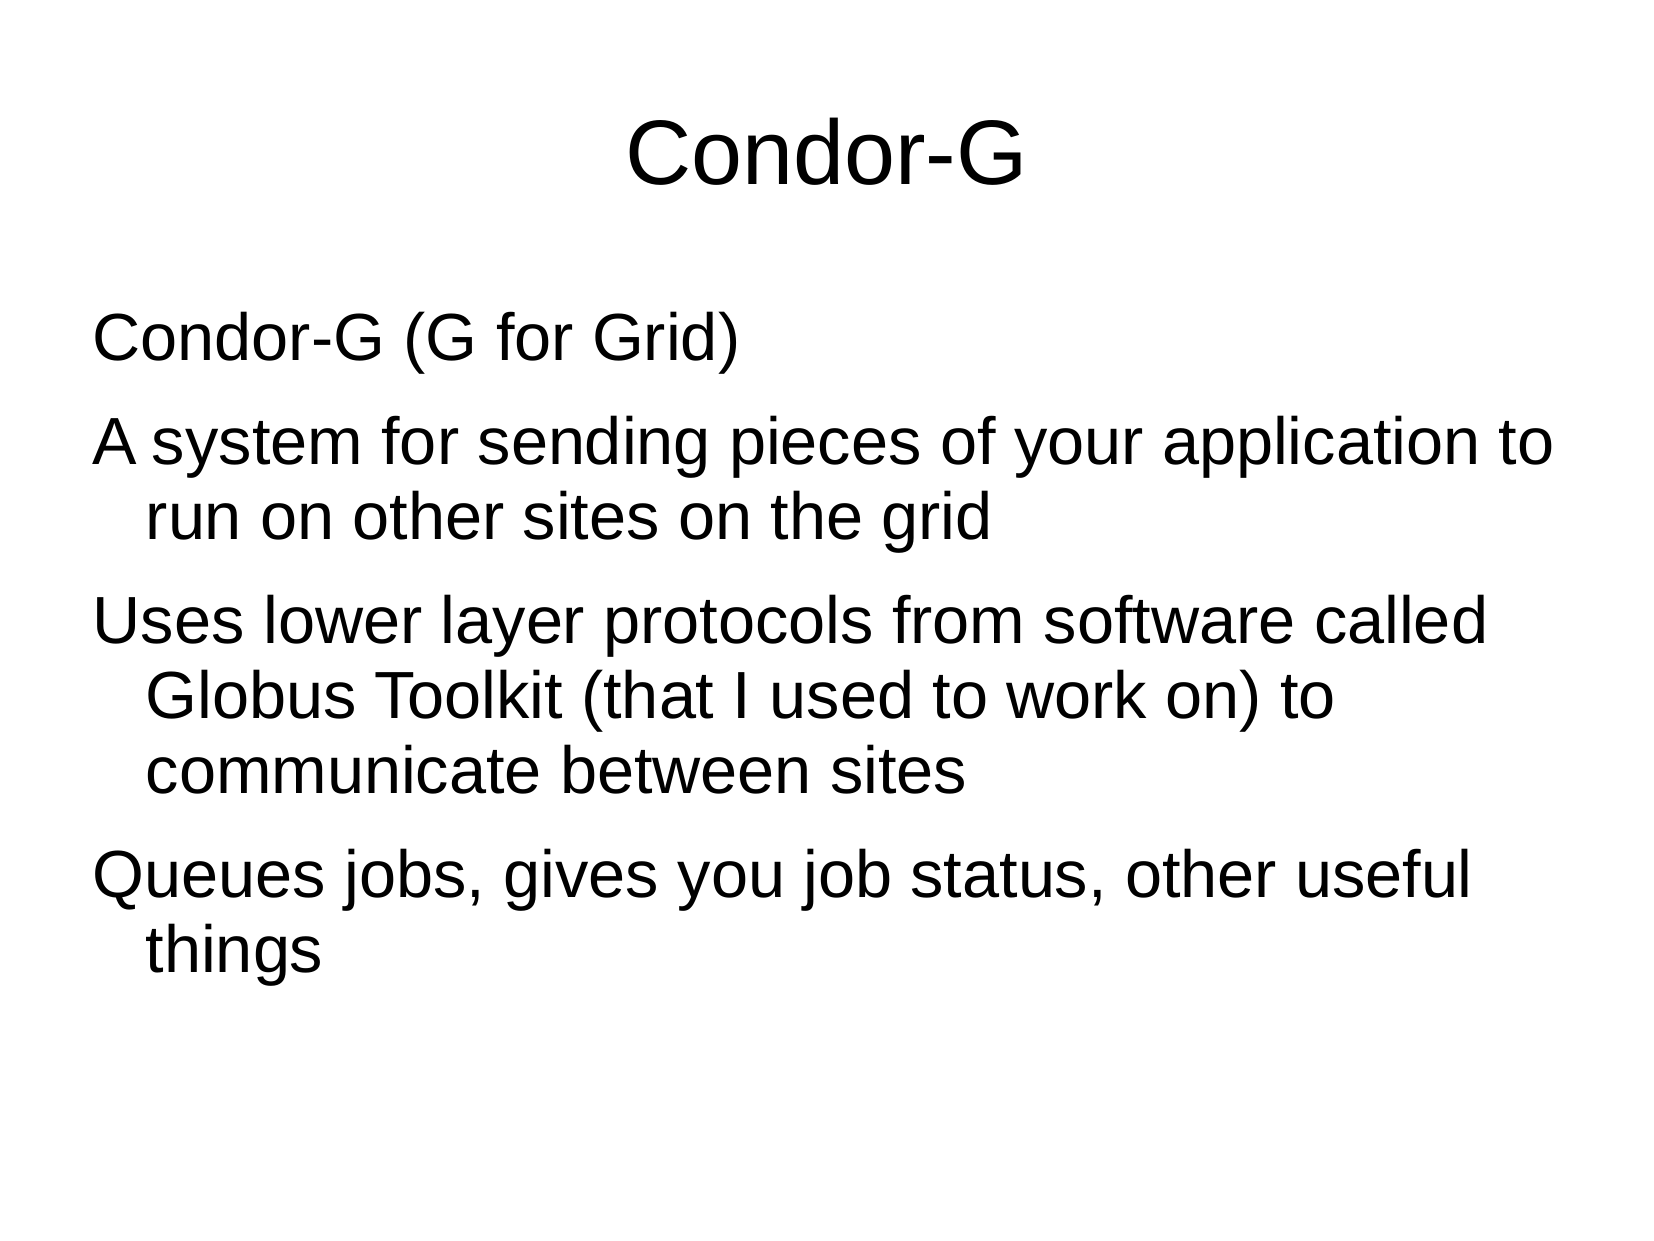

# Condor-G
Condor-G (G for Grid)
A system for sending pieces of your application to run on other sites on the grid
Uses lower layer protocols from software called Globus Toolkit (that I used to work on) to communicate between sites
Queues jobs, gives you job status, other useful things